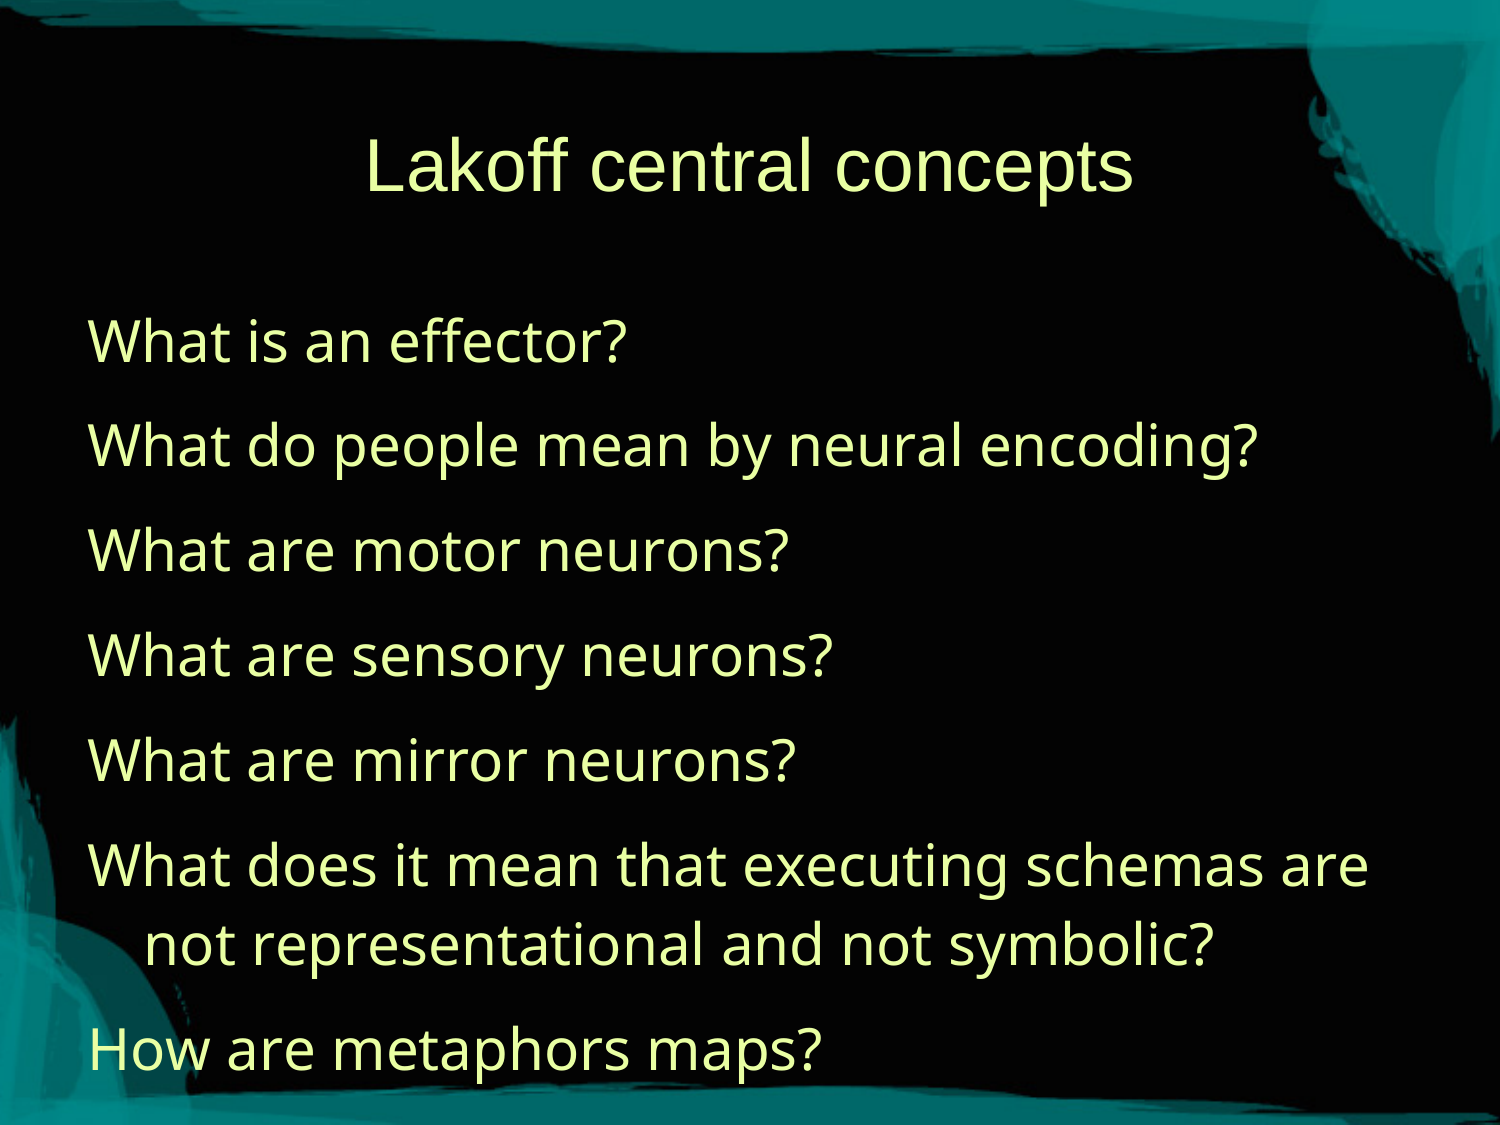

# Lakoff central concepts
What is an effector?
What do people mean by neural encoding?
What are motor neurons?
What are sensory neurons?
What are mirror neurons?
What does it mean that executing schemas are not representational and not symbolic?
How are metaphors maps?
What is aspect, in the context of action?